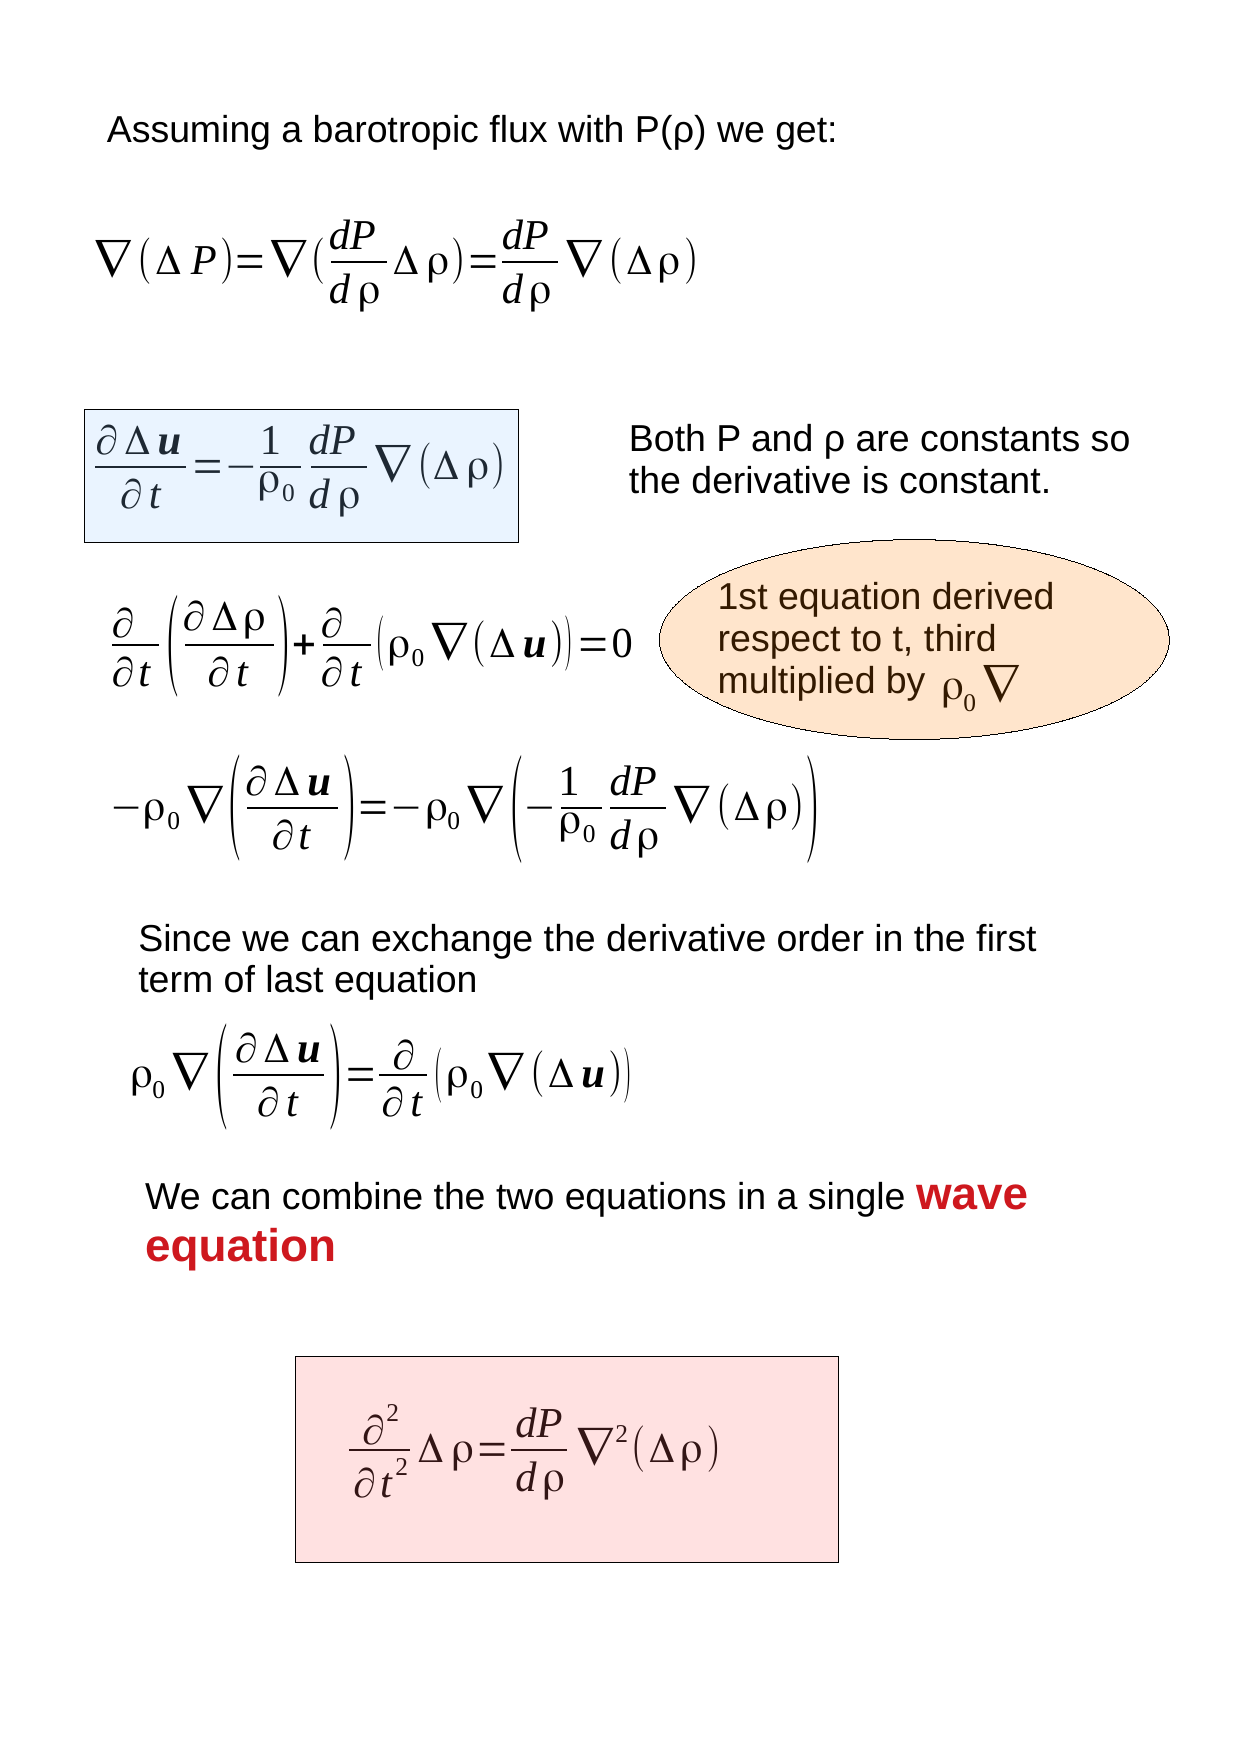

Assuming a barotropic flux with P(ρ) we get:
Both P and ρ are constants so the derivative is constant.
1st equation derived respect to t, third multiplied by
Since we can exchange the derivative order in the first term of last equation
We can combine the two equations in a single wave equation